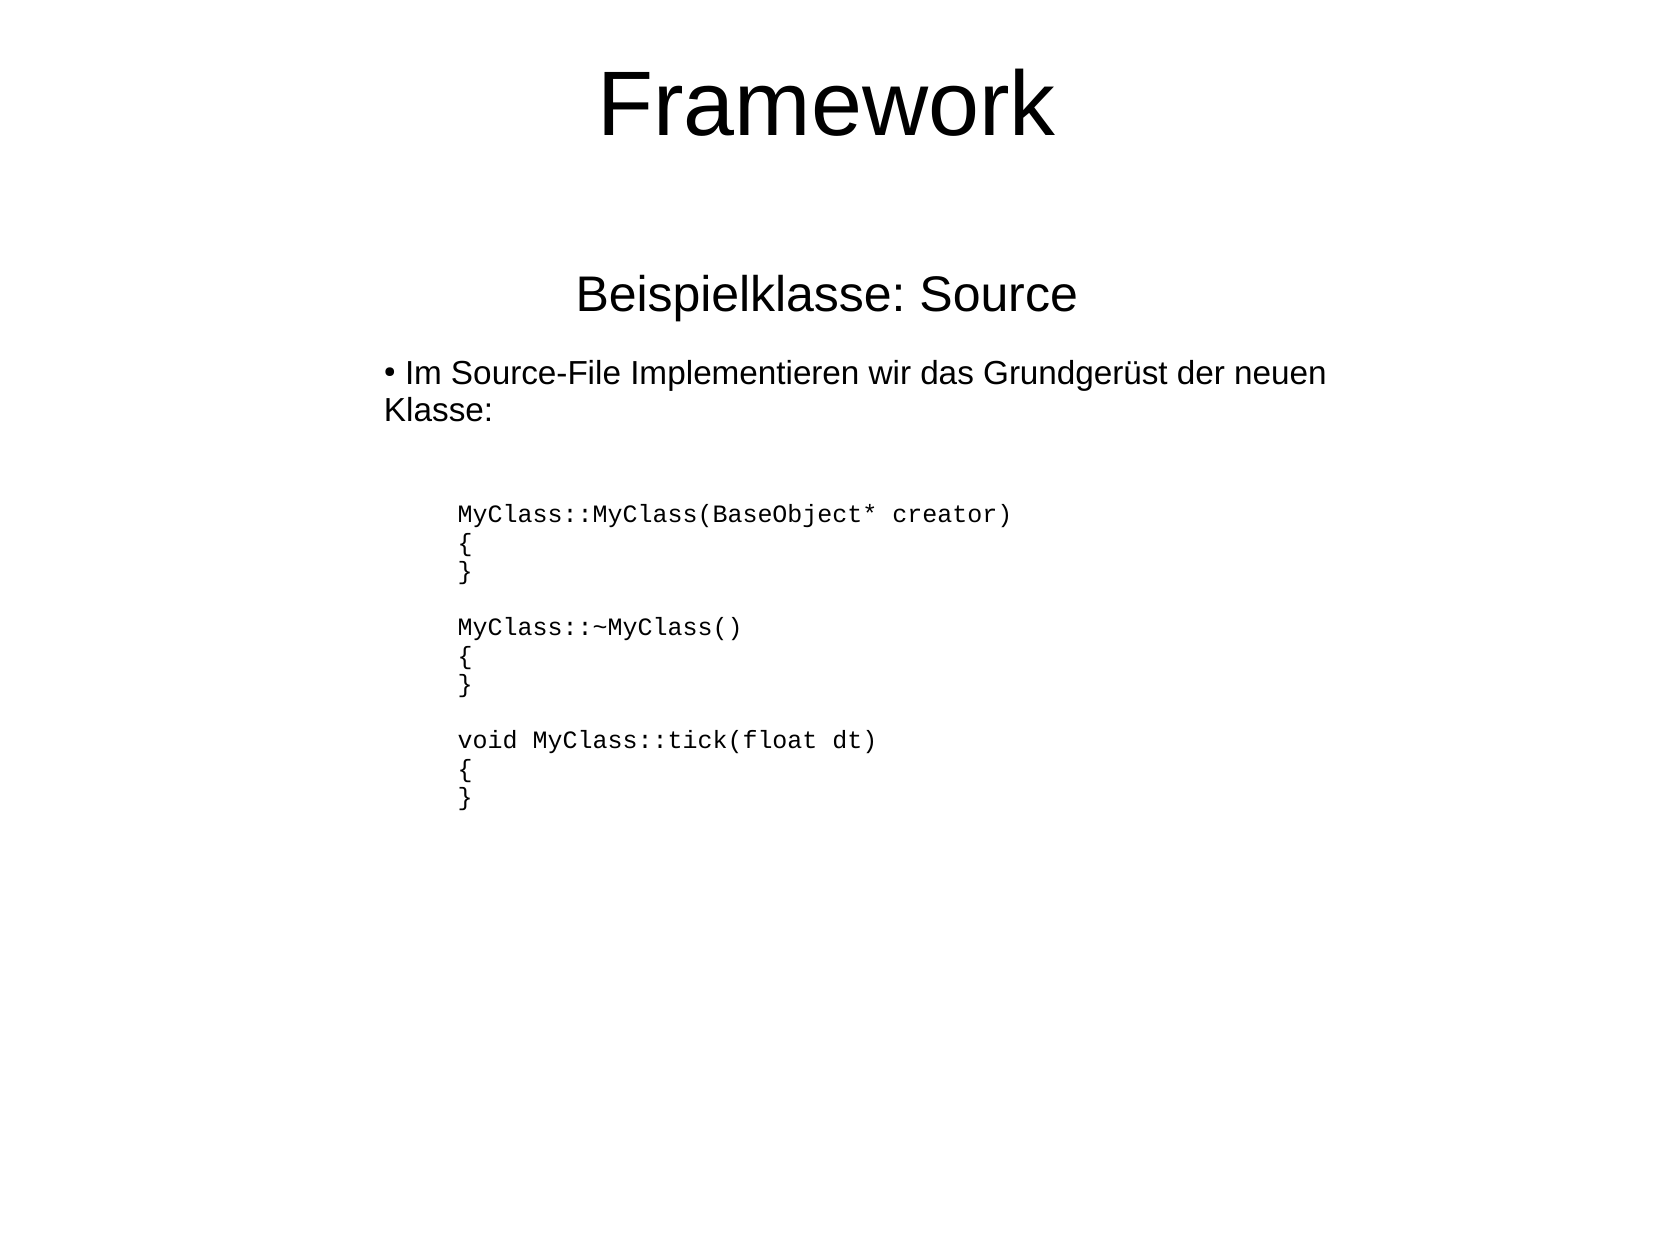

# Framework
Beispielklasse: Source
 Im Source-File Implementieren wir das Grundgerüst der neuen Klasse:
	MyClass::MyClass(BaseObject* creator)
	{
	}
	MyClass::~MyClass()
	{
	}
	void MyClass::tick(float dt)
	{
	}